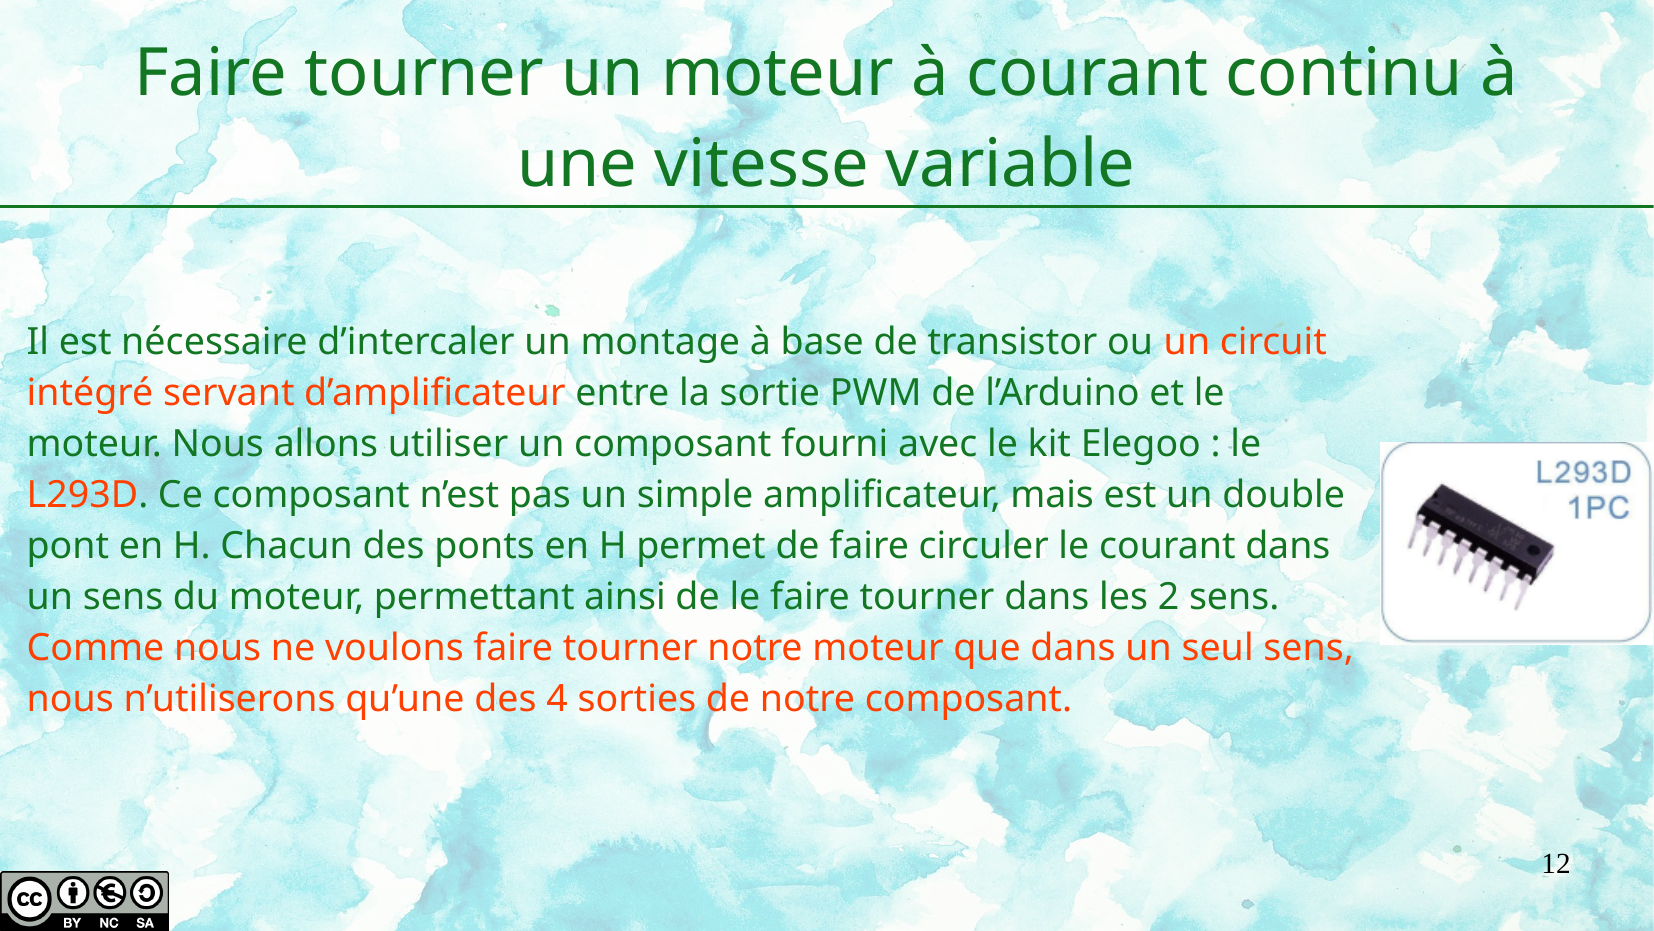

# Faire tourner un moteur à courant continu à une vitesse variable
Il est nécessaire d’intercaler un montage à base de transistor ou un circuit intégré servant d’amplificateur entre la sortie PWM de l’Arduino et le moteur. Nous allons utiliser un composant fourni avec le kit Elegoo : le L293D. Ce composant n’est pas un simple amplificateur, mais est un double pont en H. Chacun des ponts en H permet de faire circuler le courant dans un sens du moteur, permettant ainsi de le faire tourner dans les 2 sens. Comme nous ne voulons faire tourner notre moteur que dans un seul sens, nous n’utiliserons qu’une des 4 sorties de notre composant.
12